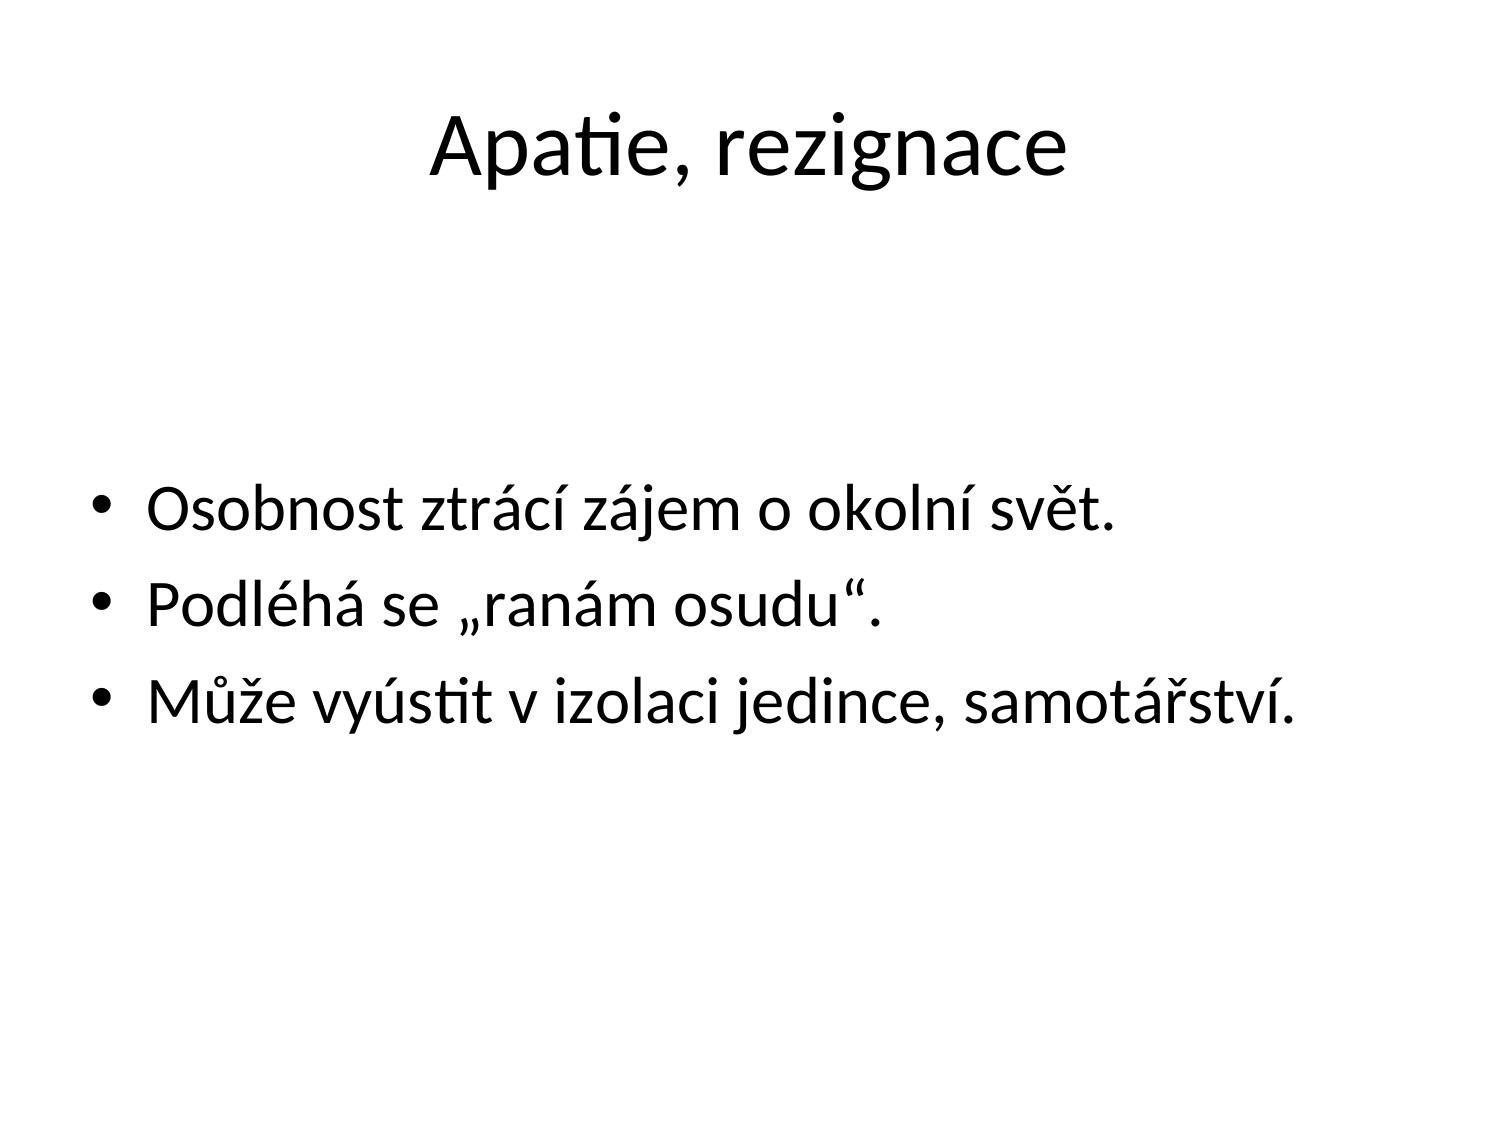

# Apatie, rezignace
Osobnost ztrácí zájem o okolní svět.
Podléhá se „ranám osudu“.
Může vyústit v izolaci jedince, samotářství.